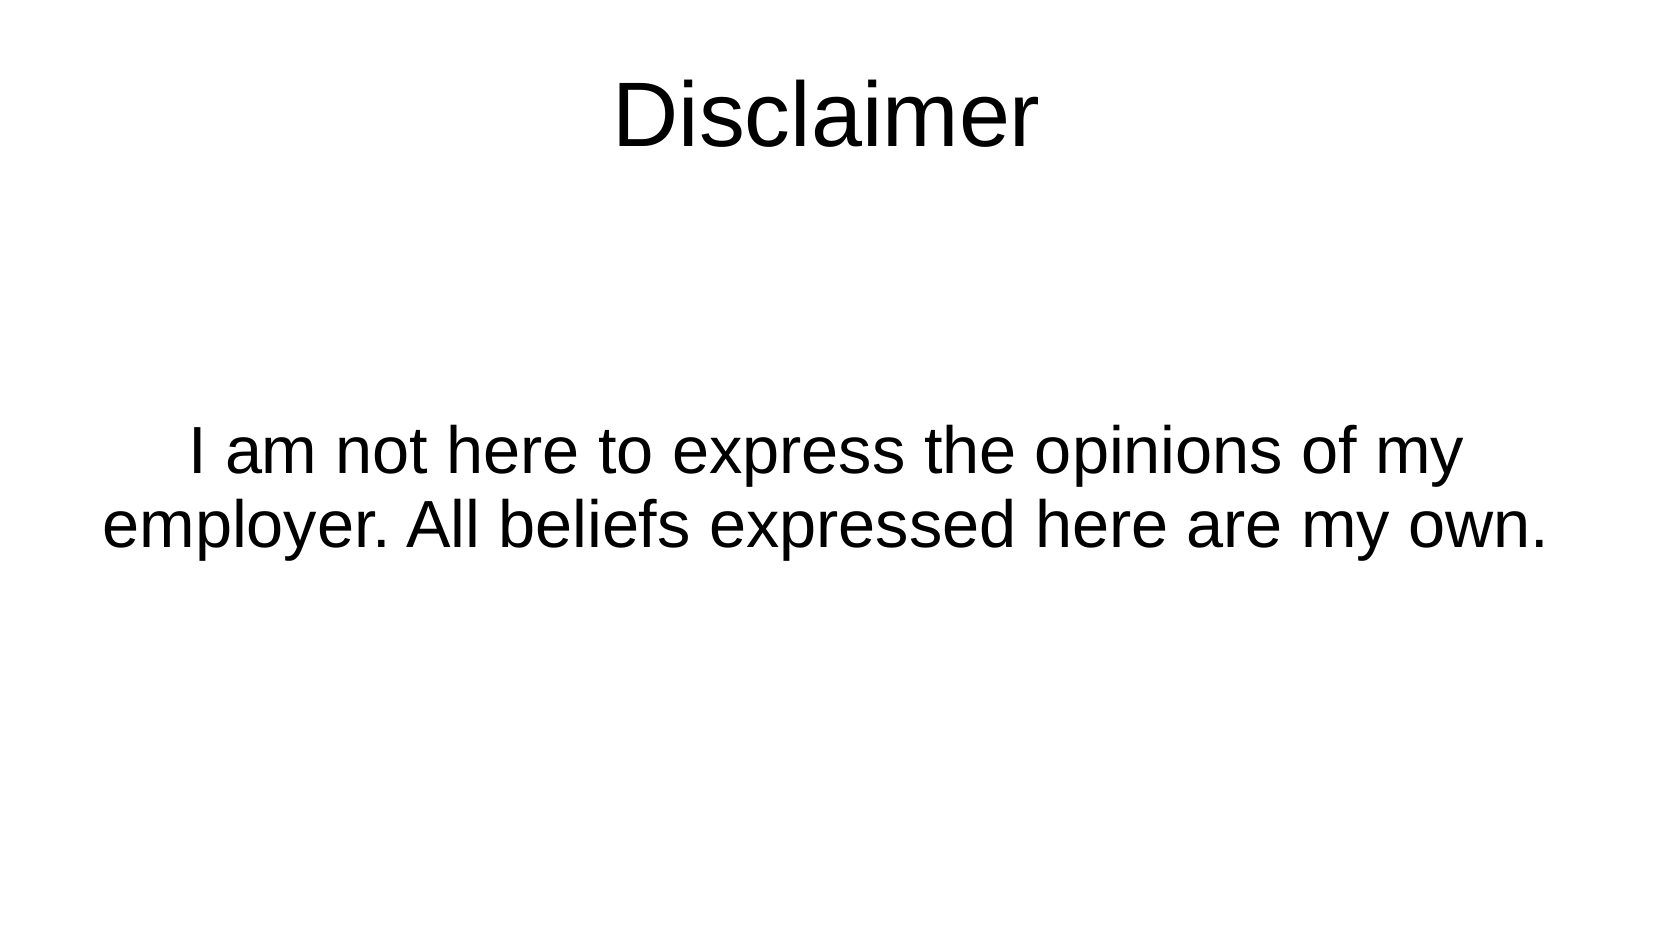

# Disclaimer
I am not here to express the opinions of my employer. All beliefs expressed here are my own.